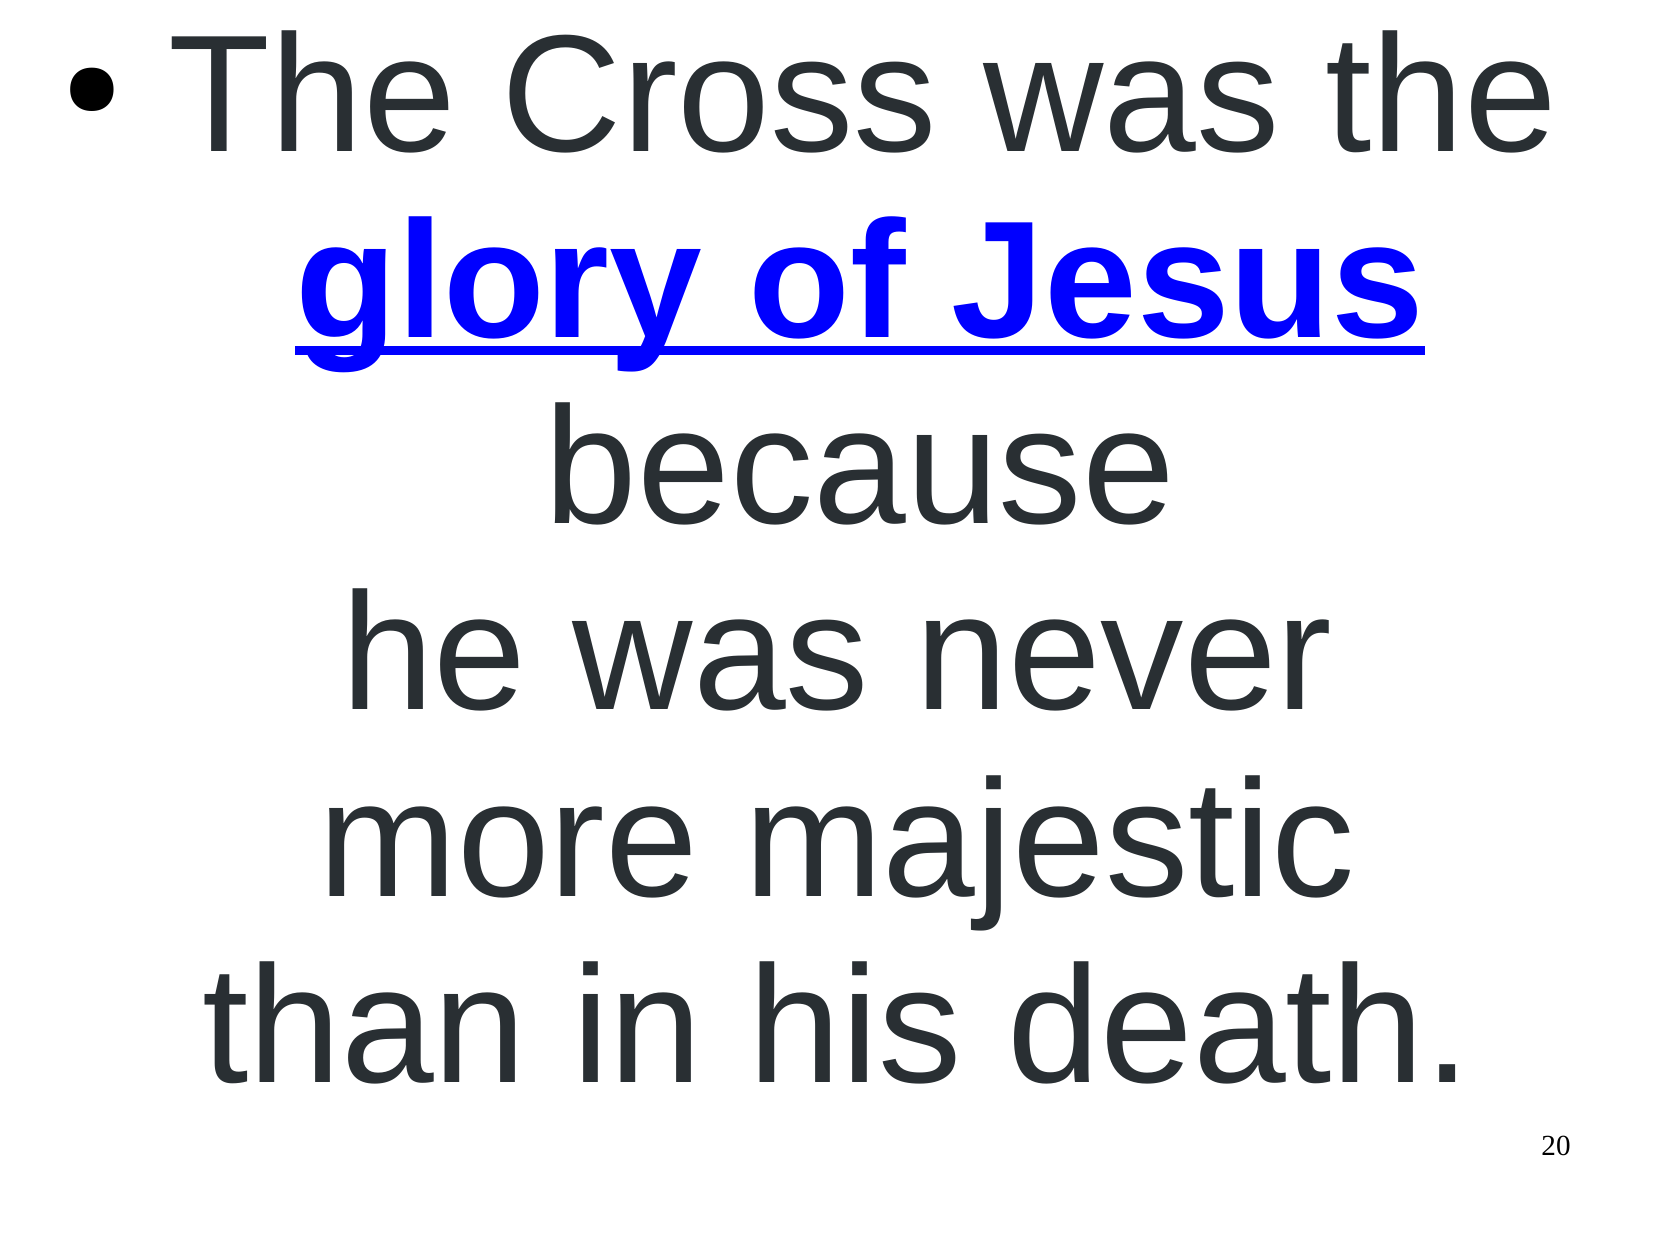

# The Cross was the glory of Jesus because he was never more majestic than in his death.
20